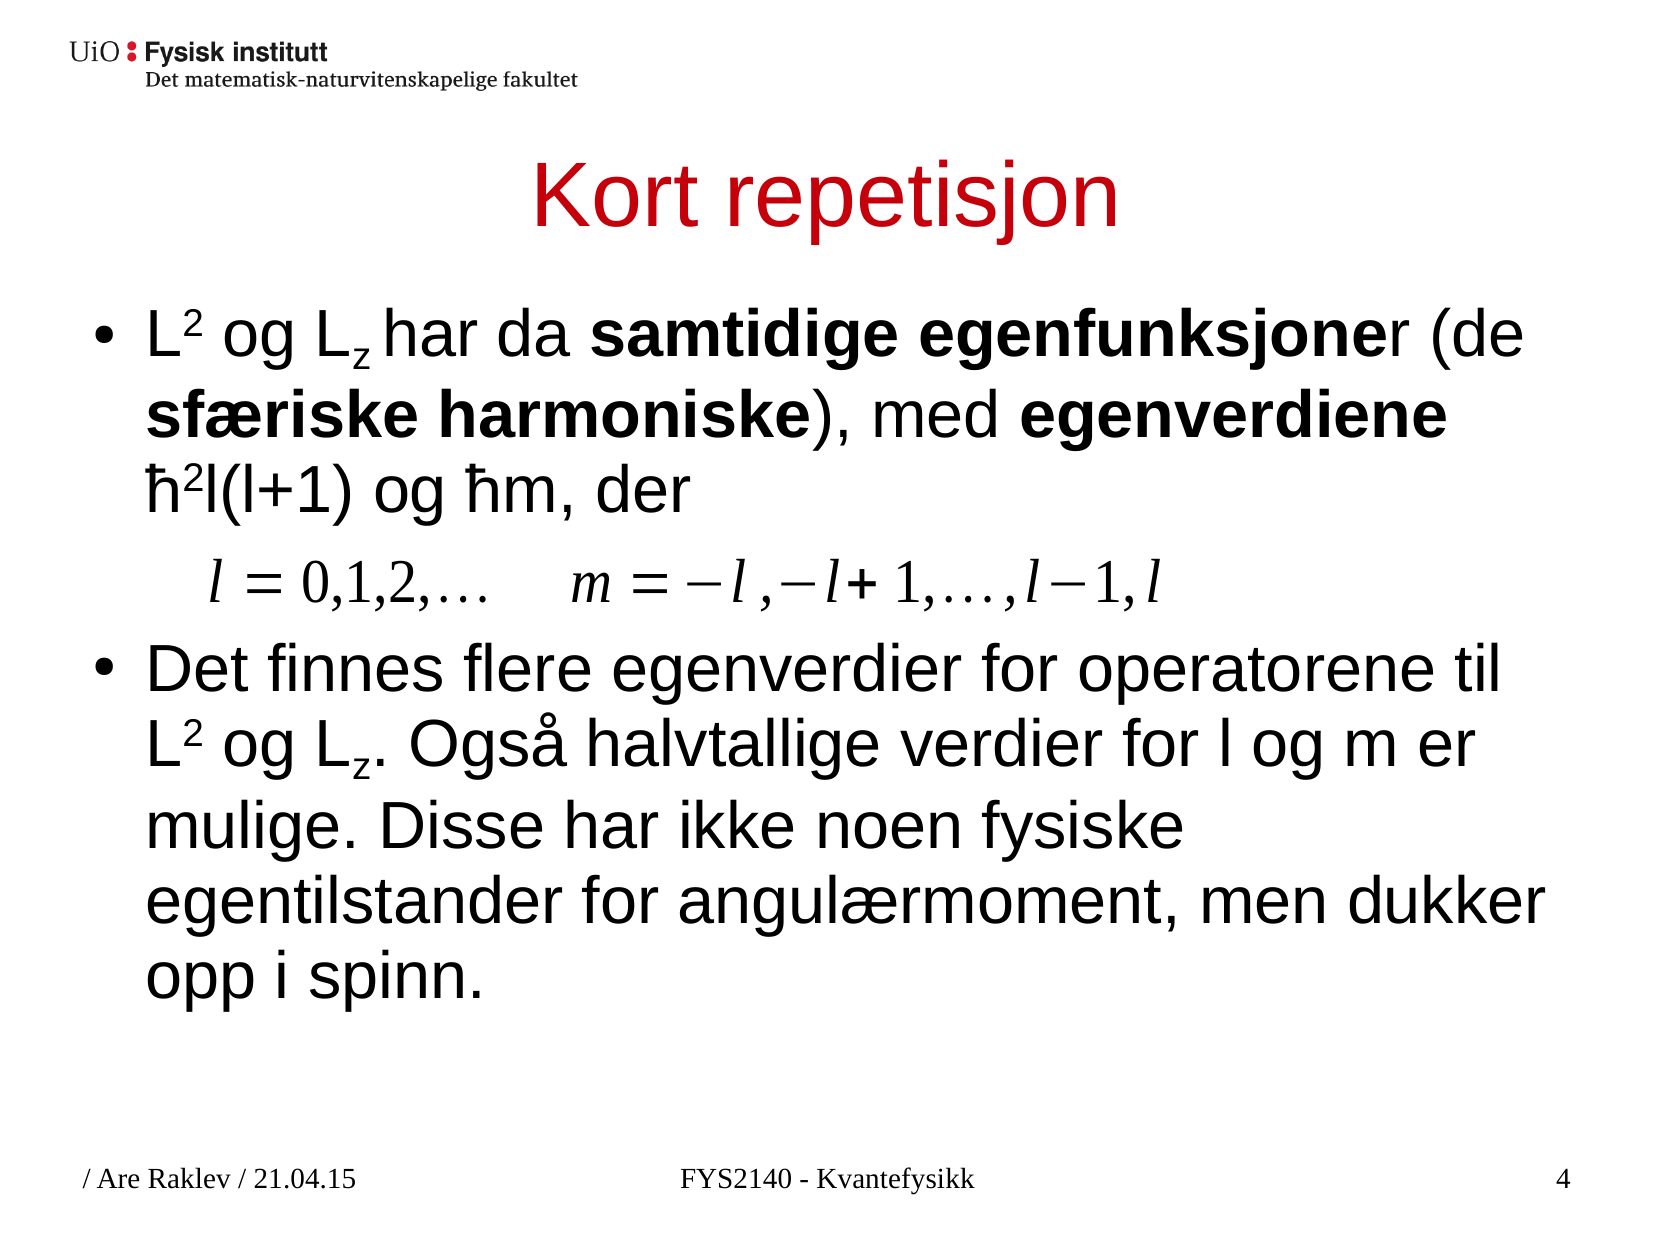

# Kort repetisjon
L2 og Lz har da samtidige egenfunksjoner (de sfæriske harmoniske), med egenverdiene ħ2l(l+1) og ħm, der
Det finnes flere egenverdier for operatorene til L2 og Lz. Også halvtallige verdier for l og m er mulige. Disse har ikke noen fysiske egentilstander for angulærmoment, men dukker opp i spinn.
/ Are Raklev / 21.04.15
FYS2140 - Kvantefysikk
4